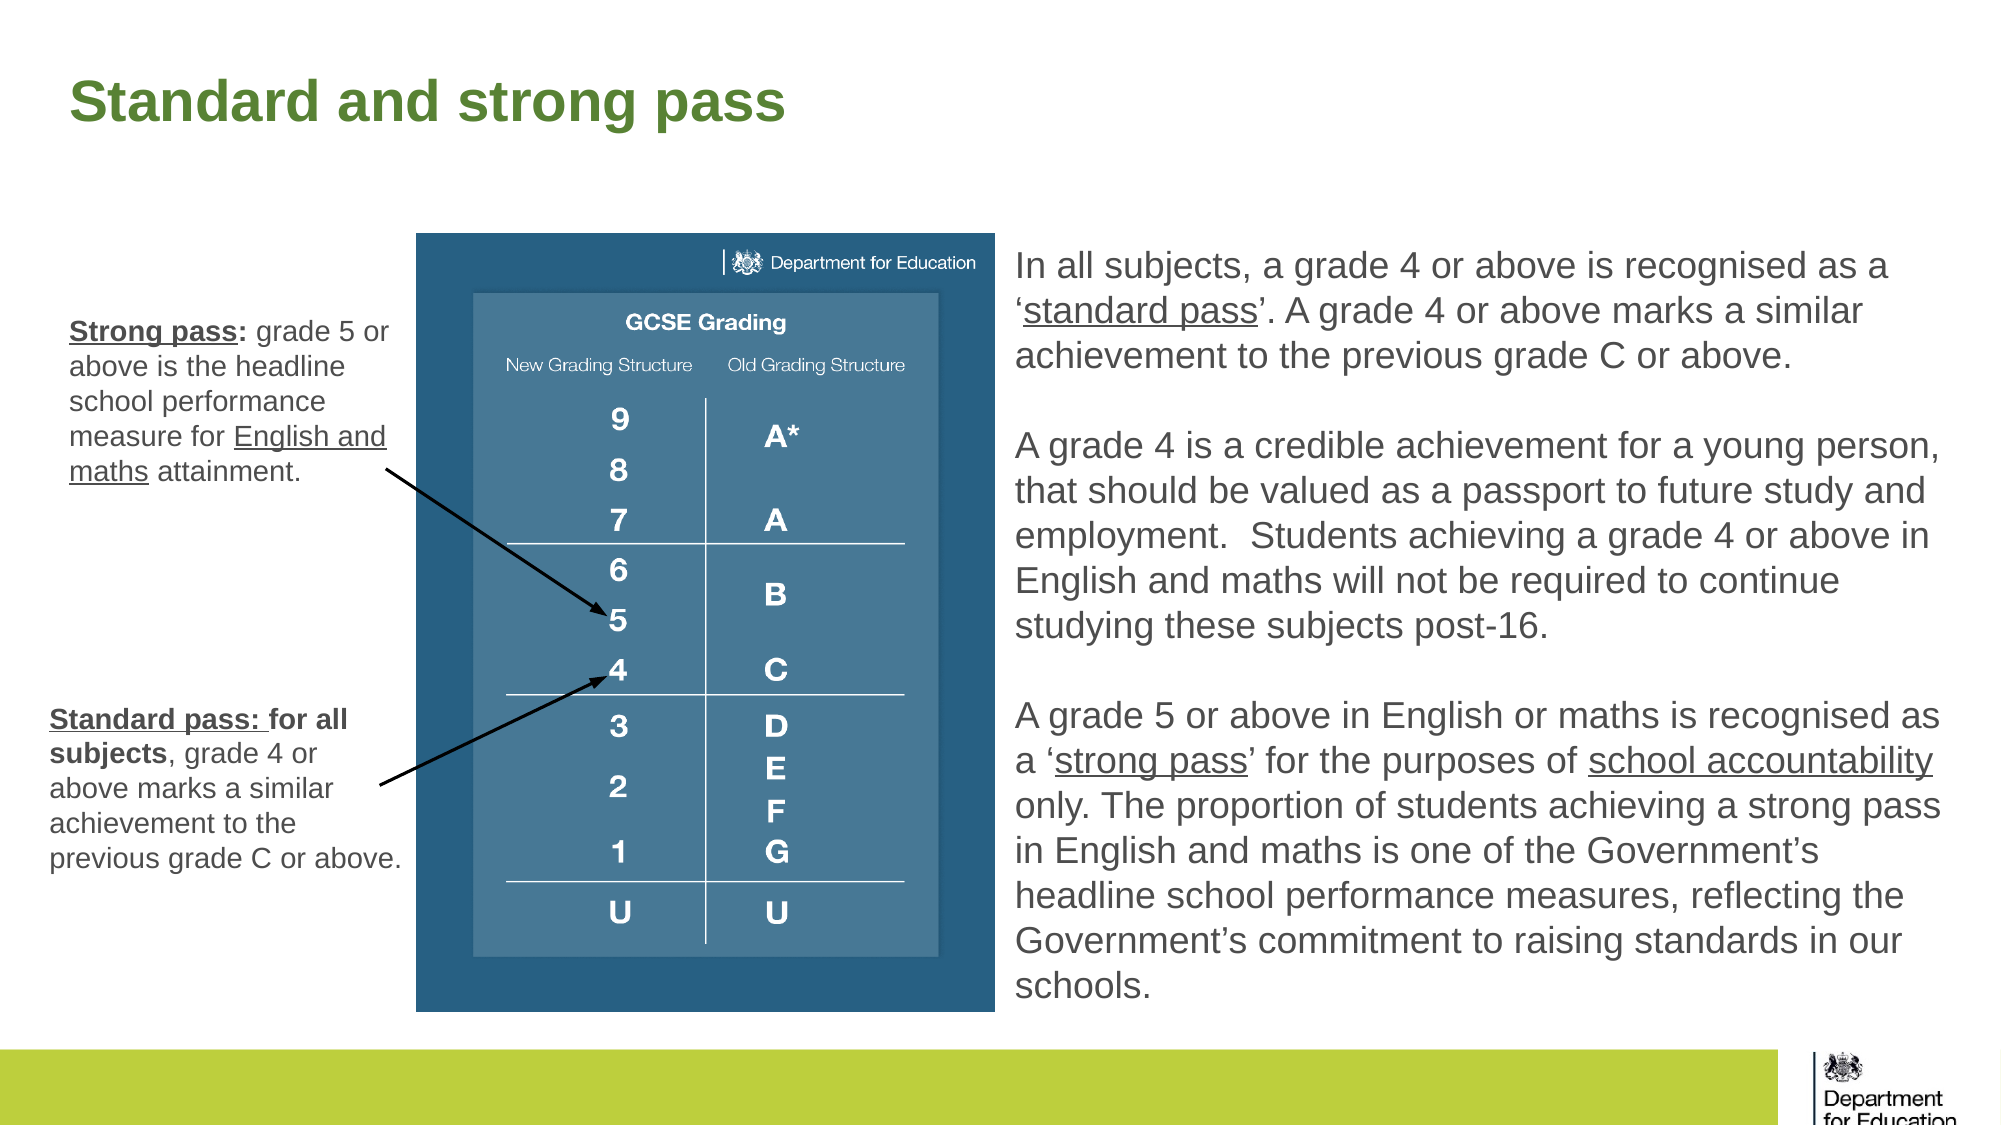

# Standard and strong pass
In all subjects, a grade 4 or above is recognised as a ‘standard pass’. A grade 4 or above marks a similar achievement to the previous grade C or above.
A grade 4 is a credible achievement for a young person, that should be valued as a passport to future study and employment. Students achieving a grade 4 or above in English and maths will not be required to continue studying these subjects post-16.
A grade 5 or above in English or maths is recognised as a ‘strong pass’ for the purposes of school accountability only. The proportion of students achieving a strong pass in English and maths is one of the Government’s headline school performance measures, reflecting the Government’s commitment to raising standards in our schools.
Strong pass: grade 5 or above is the headline school performance measure for English and maths attainment.
Standard pass: for all subjects, grade 4 or above marks a similar achievement to the previous grade C or above.